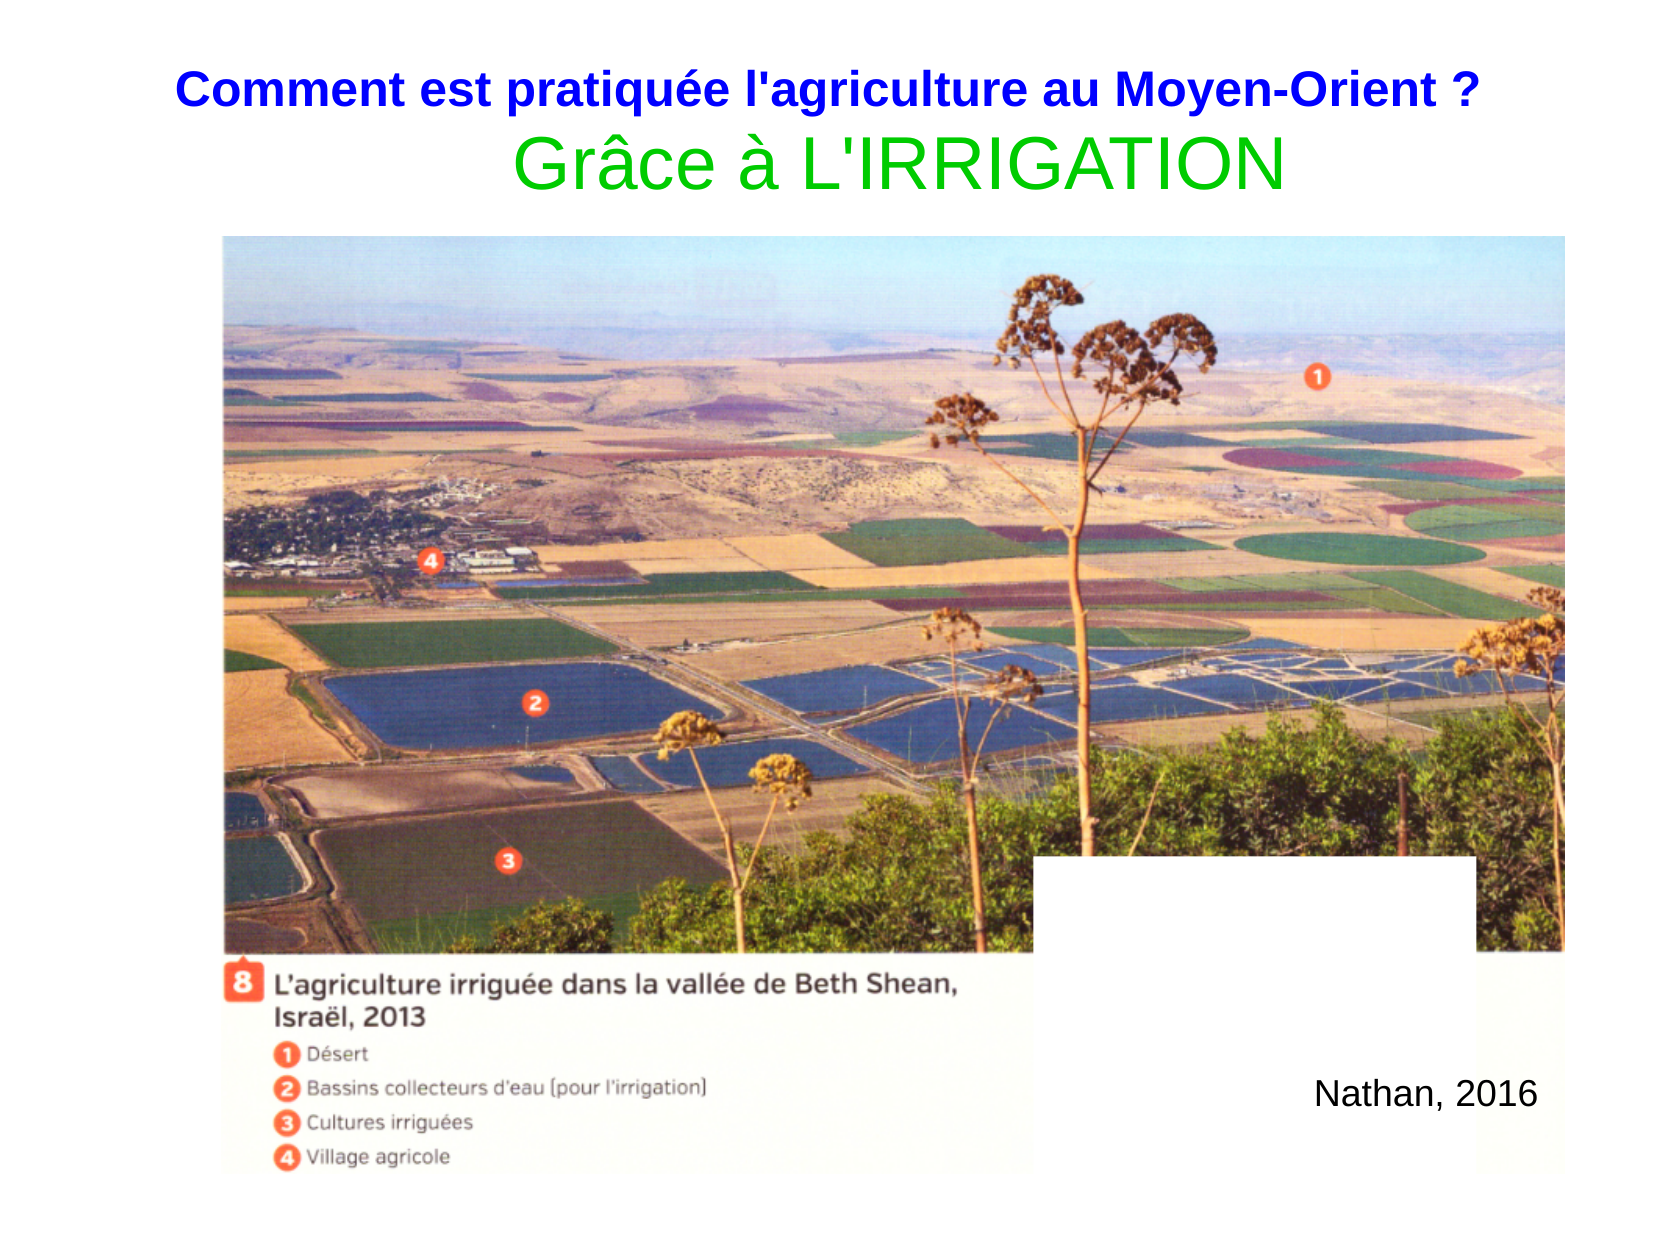

# Comment est pratiquée l'agriculture au Moyen-Orient ?
Grâce à L'IRRIGATION
Nathan, 2016